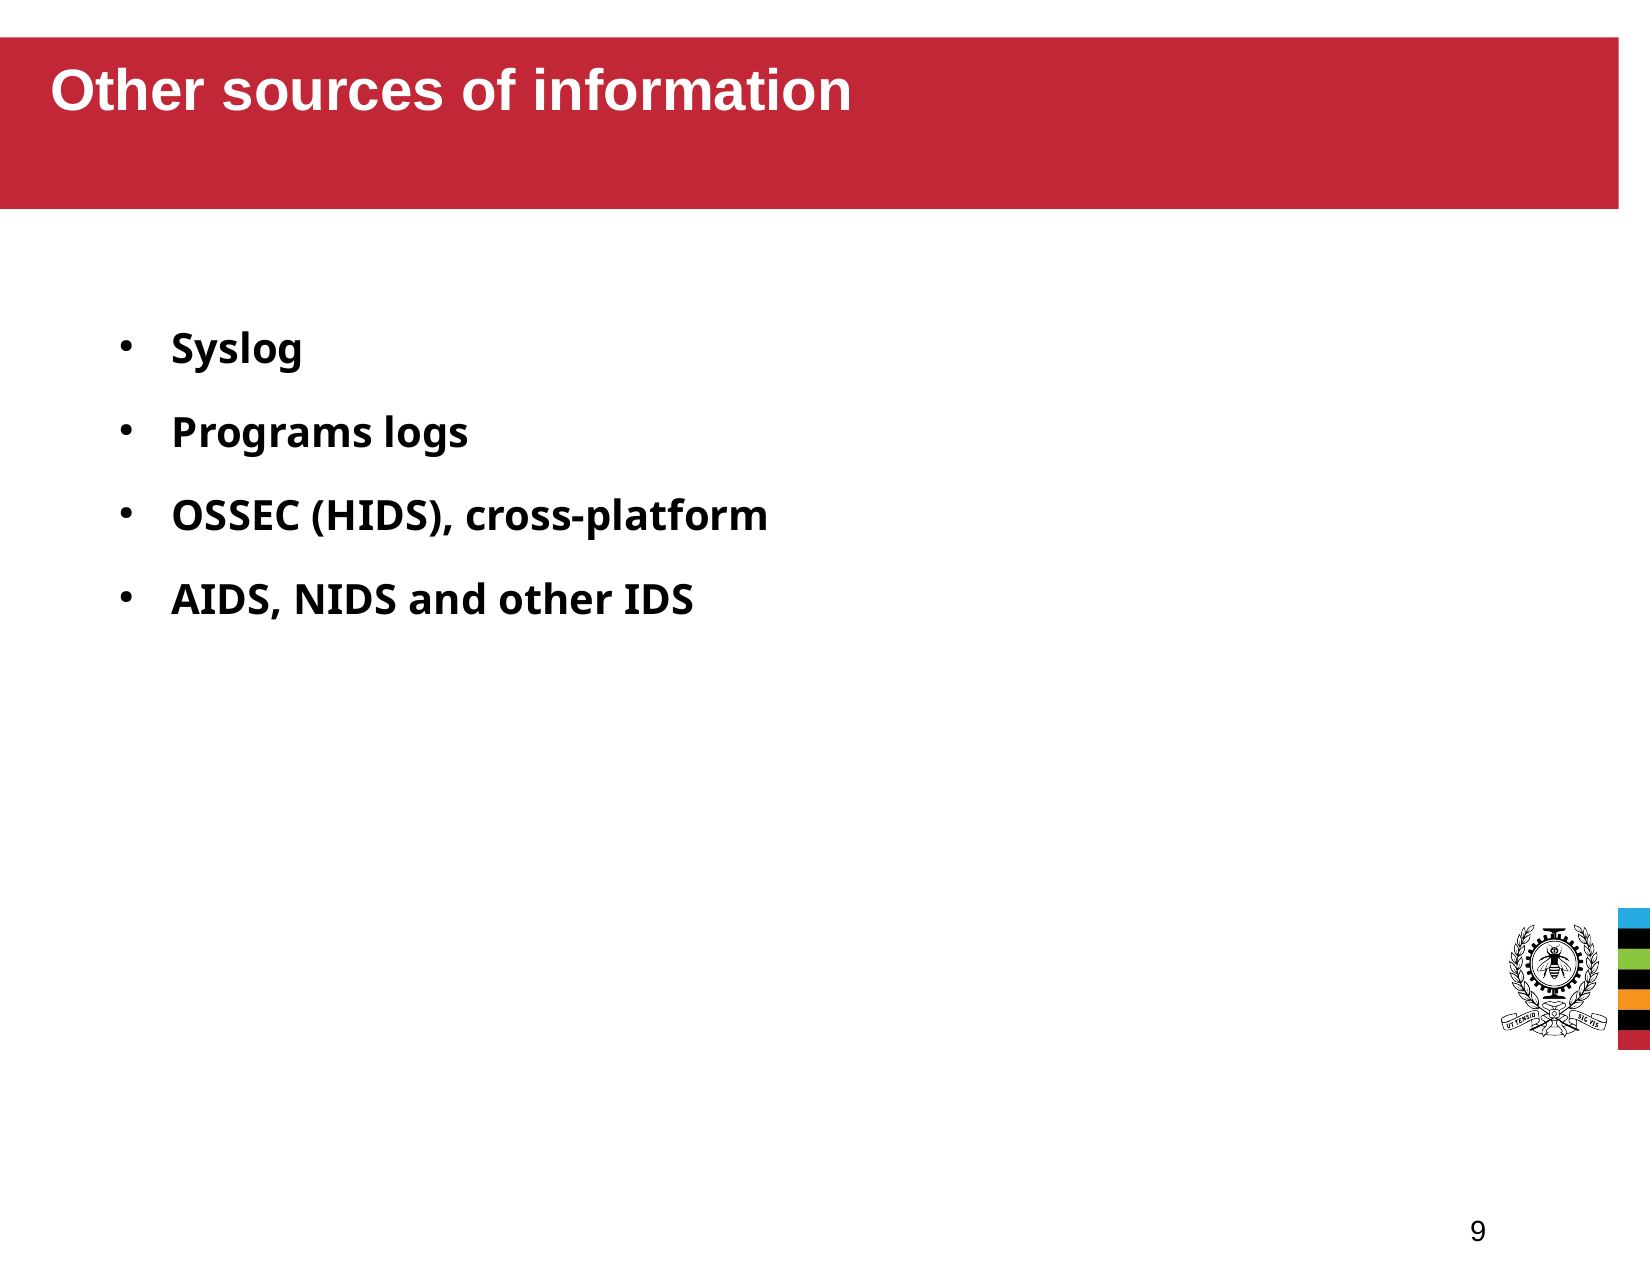

Other sources of information
# Syslog
Programs logs
OSSEC (HIDS), cross-platform
AIDS, NIDS and other IDS